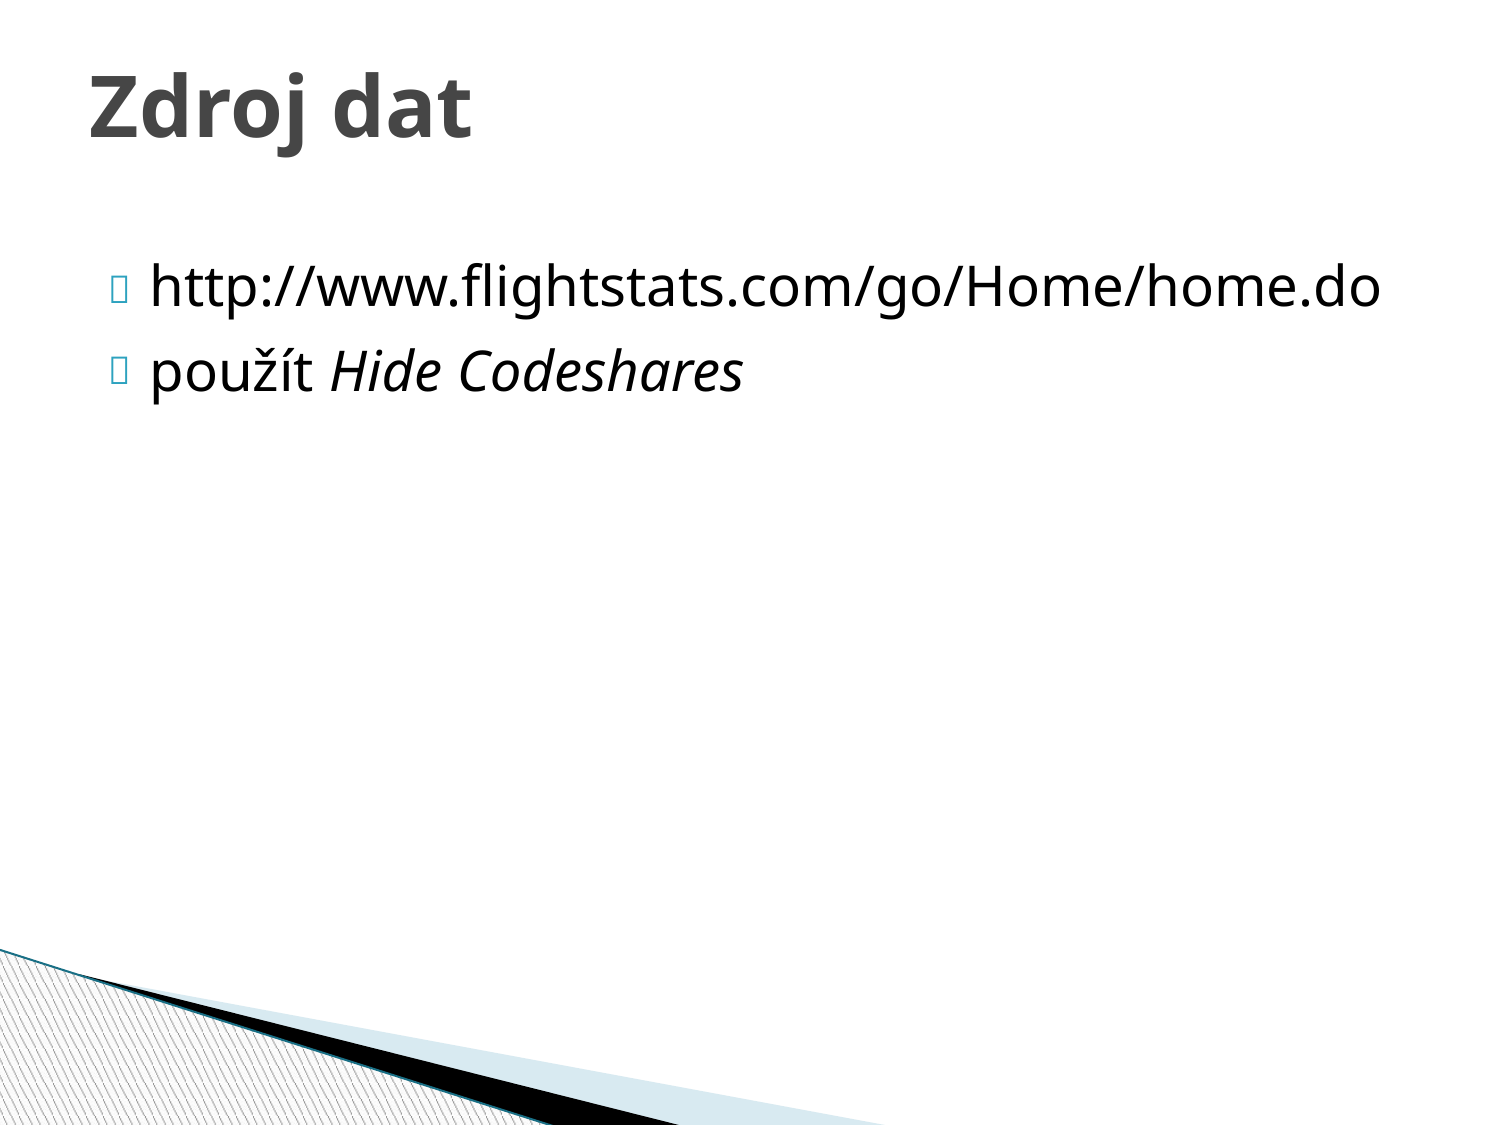

# Zdroj dat
http://www.flightstats.com/go/Home/home.do
použít Hide Codeshares